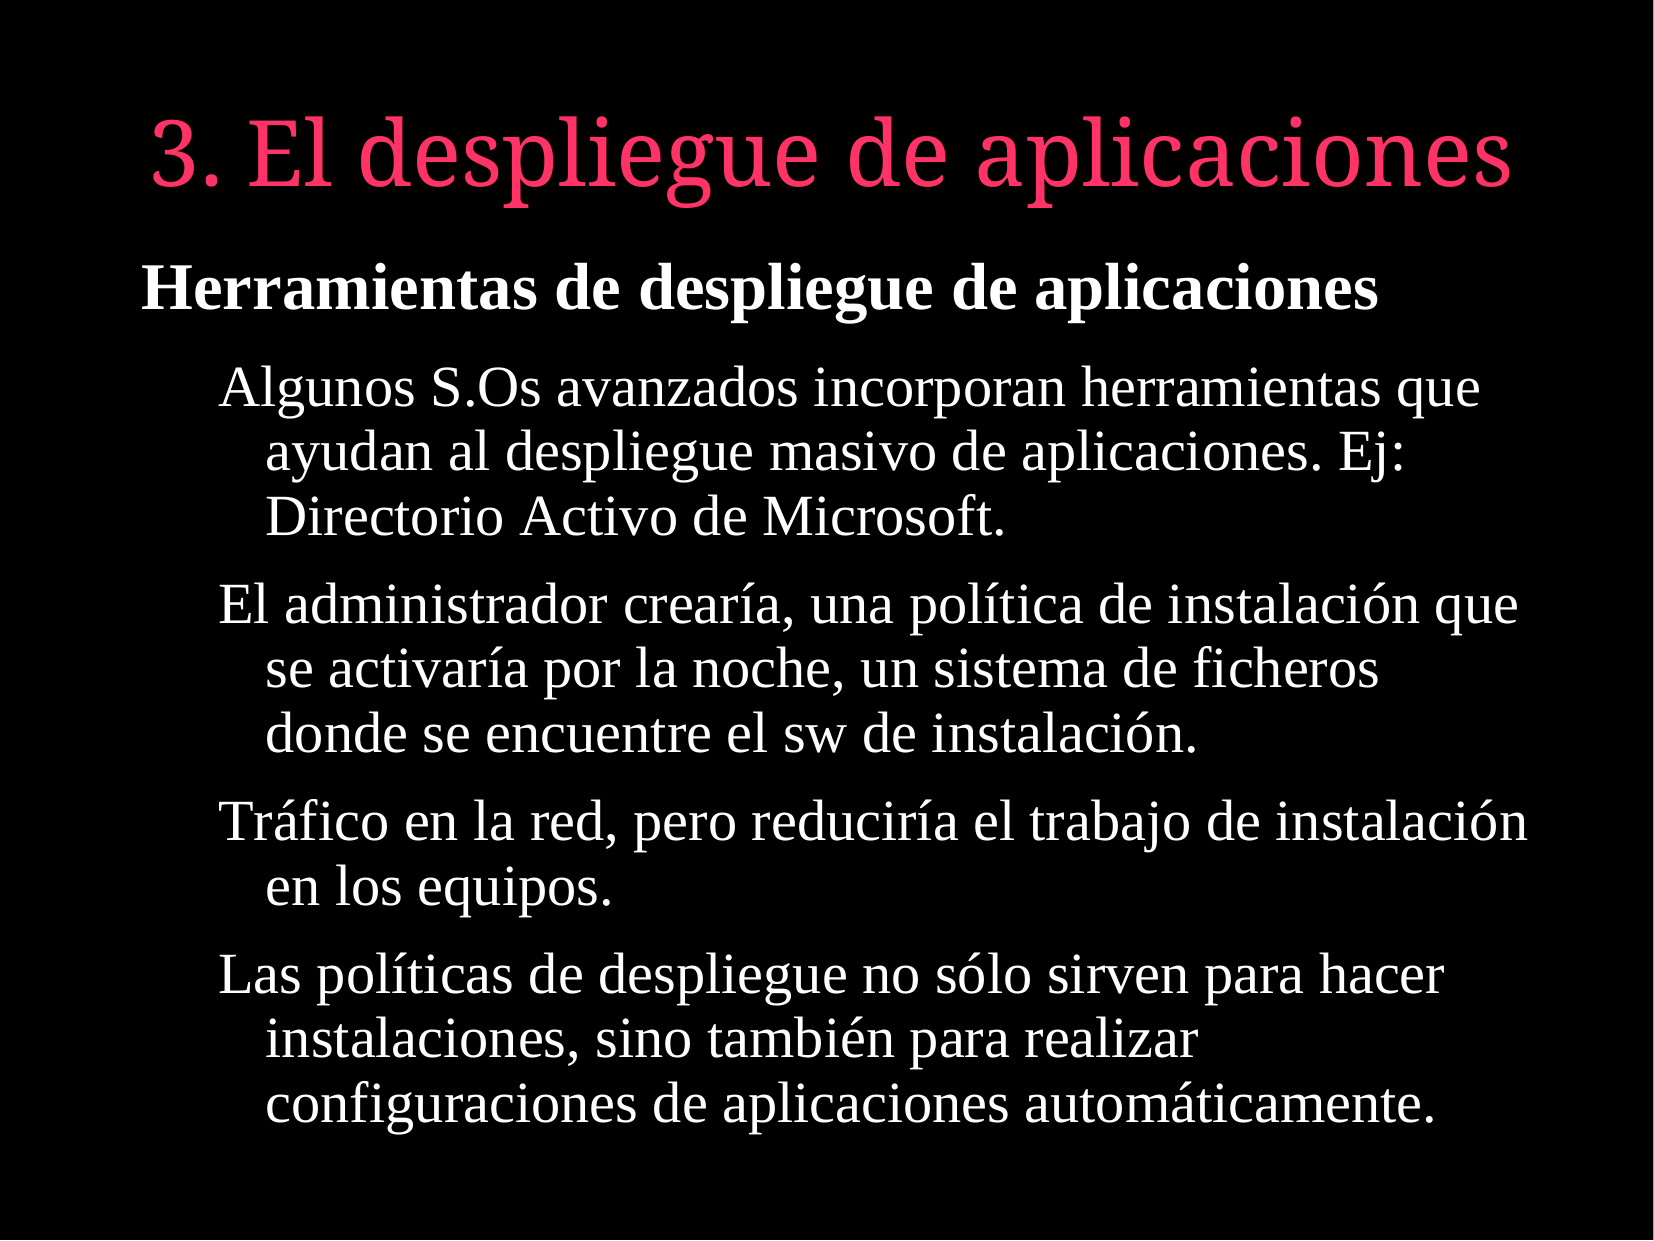

# 3. El despliegue de aplicaciones
Herramientas de despliegue de aplicaciones
Algunos S.Os avanzados incorporan herramientas que ayudan al despliegue masivo de aplicaciones. Ej: Directorio Activo de Microsoft.
El administrador crearía, una política de instalación que se activaría por la noche, un sistema de ficheros donde se encuentre el sw de instalación.
Tráfico en la red, pero reduciría el trabajo de instalación en los equipos.
Las políticas de despliegue no sólo sirven para hacer instalaciones, sino también para realizar configuraciones de aplicaciones automáticamente.